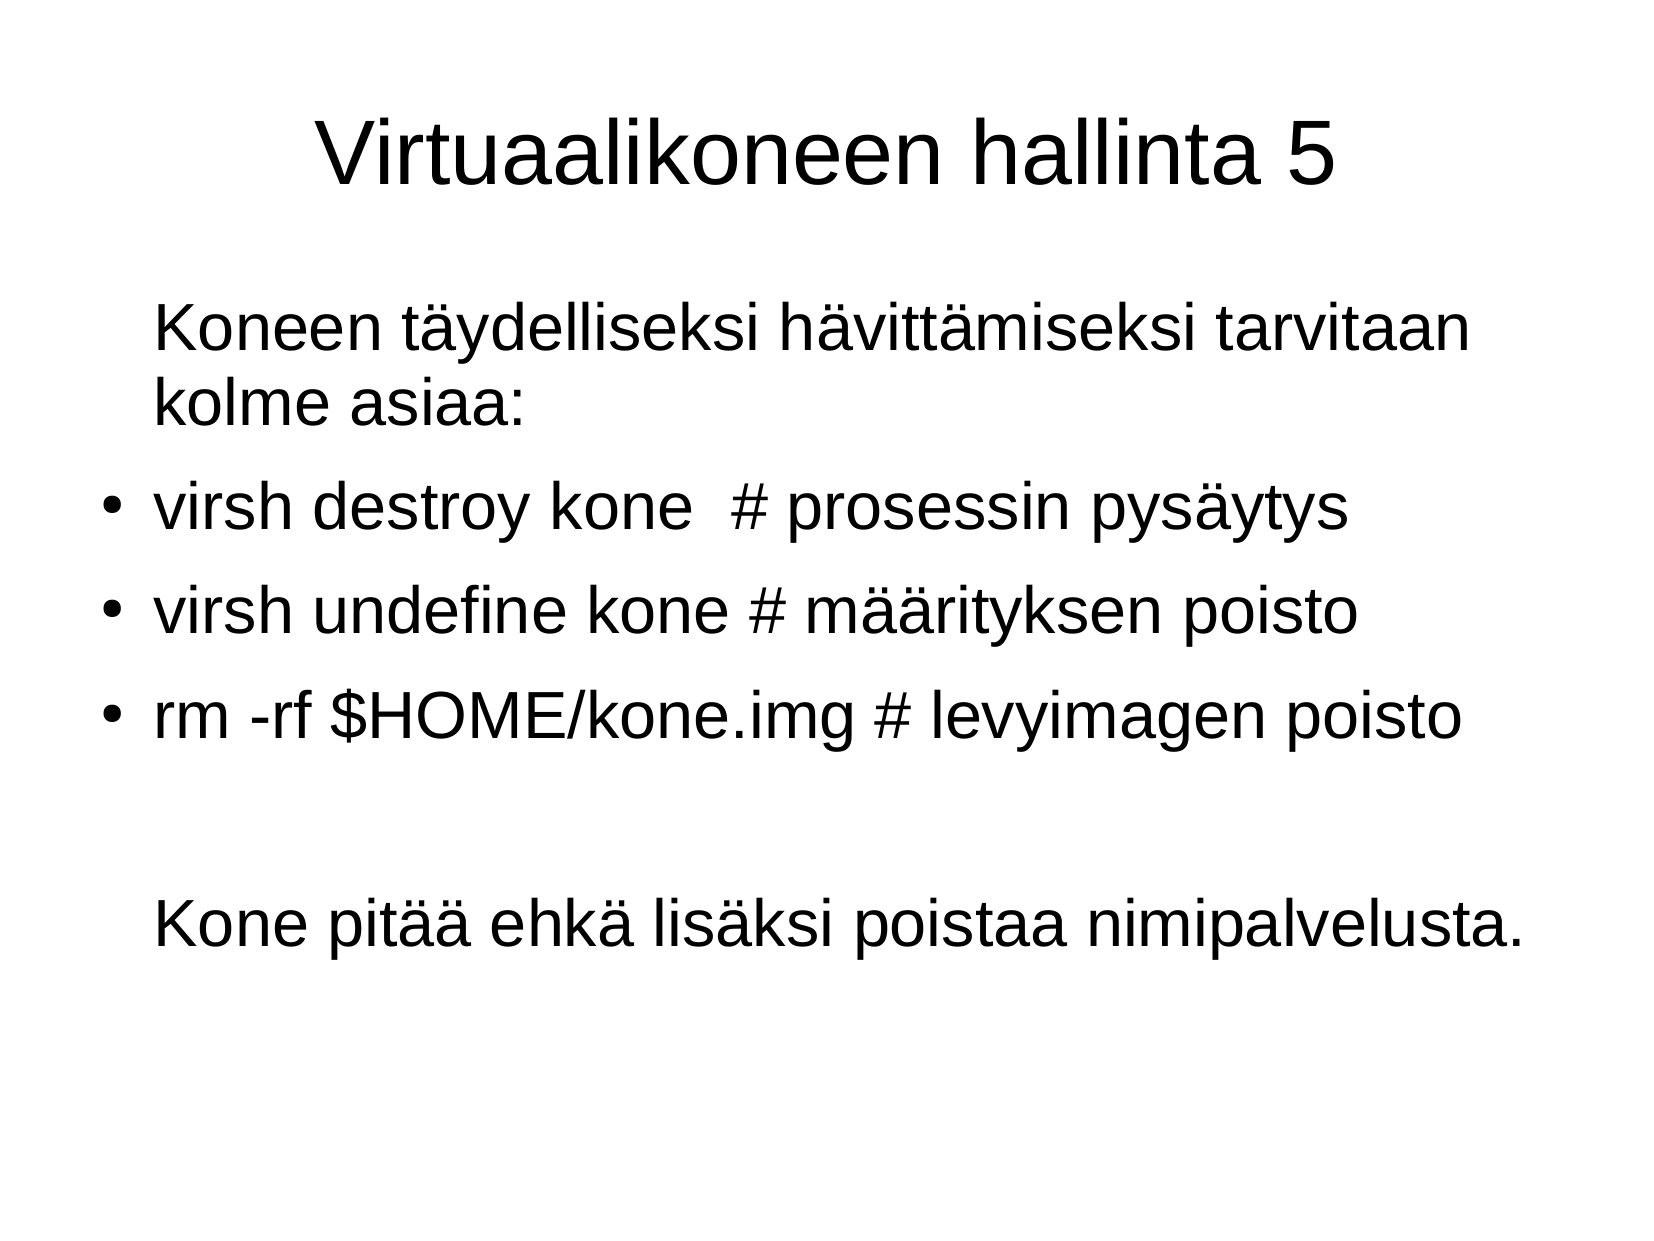

# Virtuaalikoneen hallinta 5
Koneen täydelliseksi hävittämiseksi tarvitaan kolme asiaa:
virsh destroy kone # prosessin pysäytys
virsh undefine kone # määrityksen poisto
rm -rf $HOME/kone.img # levyimagen poisto
Kone pitää ehkä lisäksi poistaa nimipalvelusta.